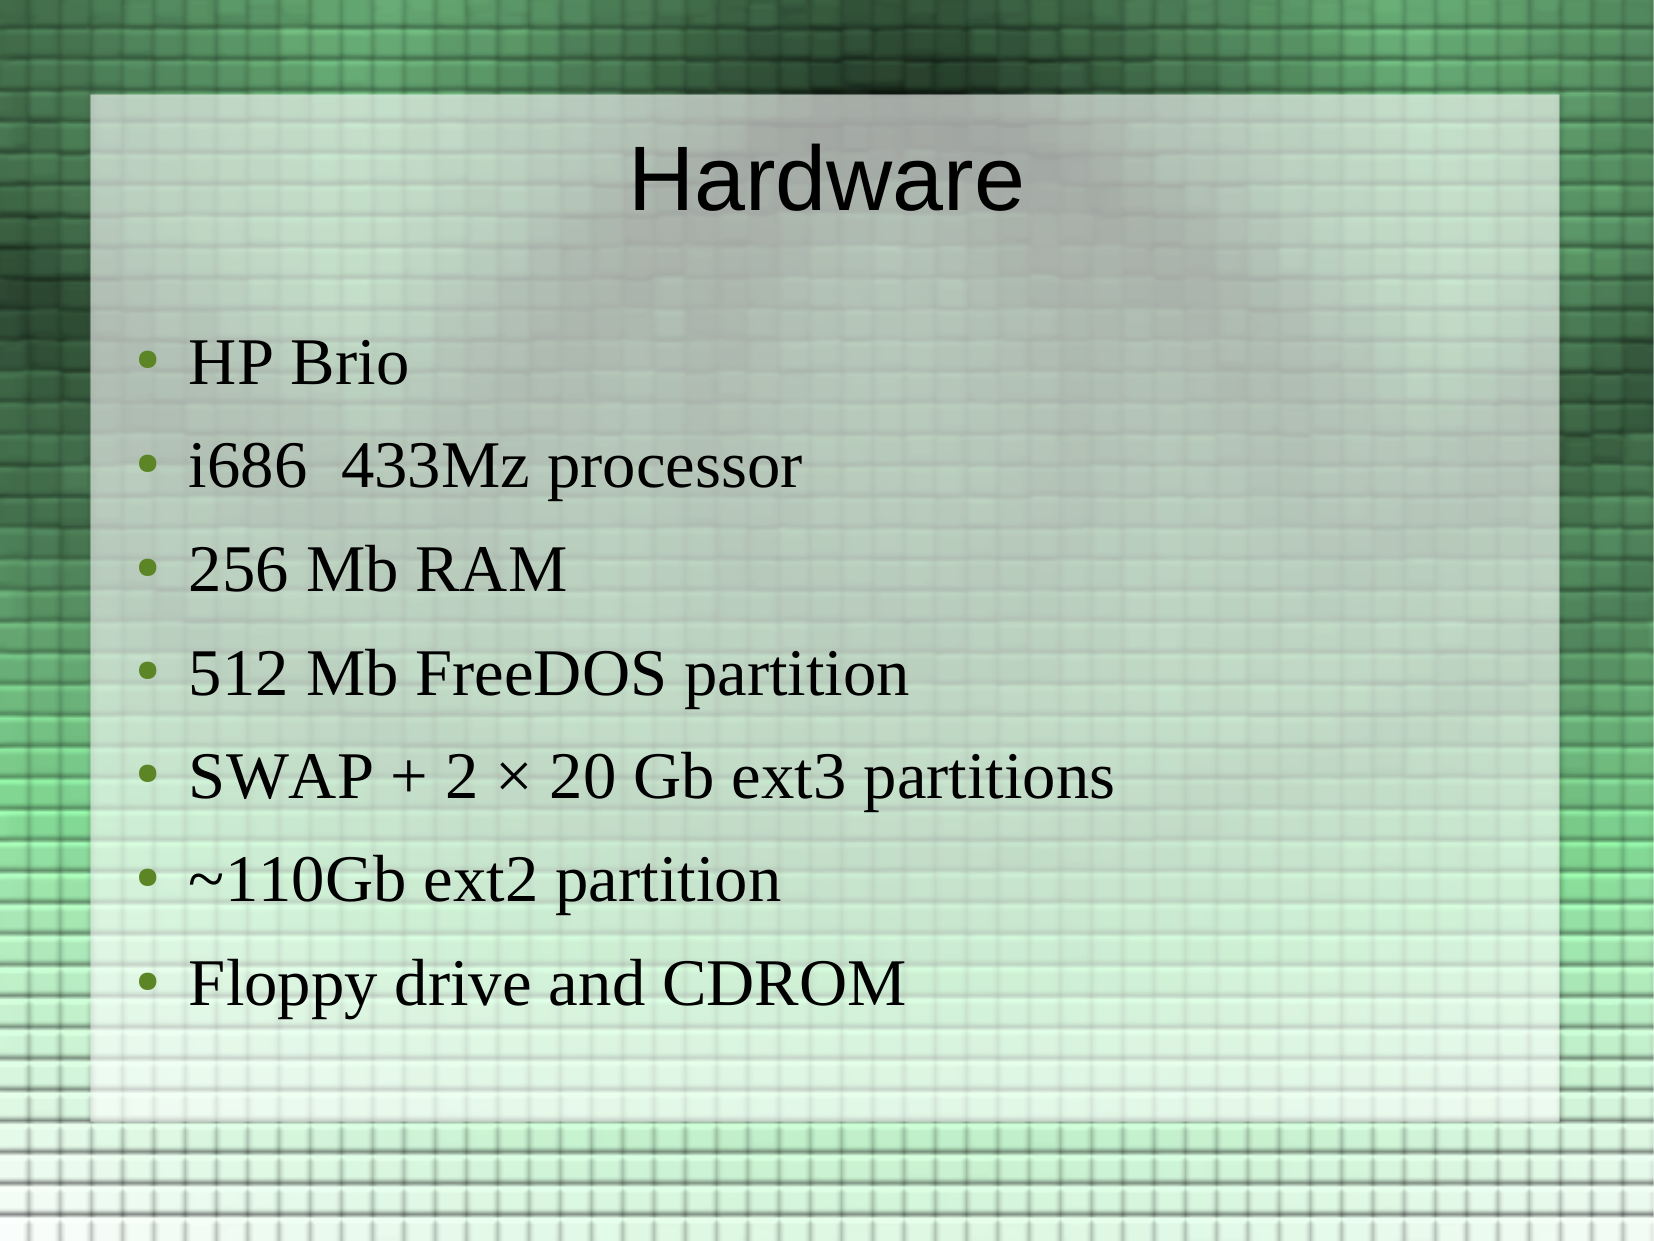

# Hardware
HP Brio
i686 433Mz processor
256 Mb RAM
512 Mb FreeDOS partition
SWAP + 2 × 20 Gb ext3 partitions
~110Gb ext2 partition
Floppy drive and CDROM